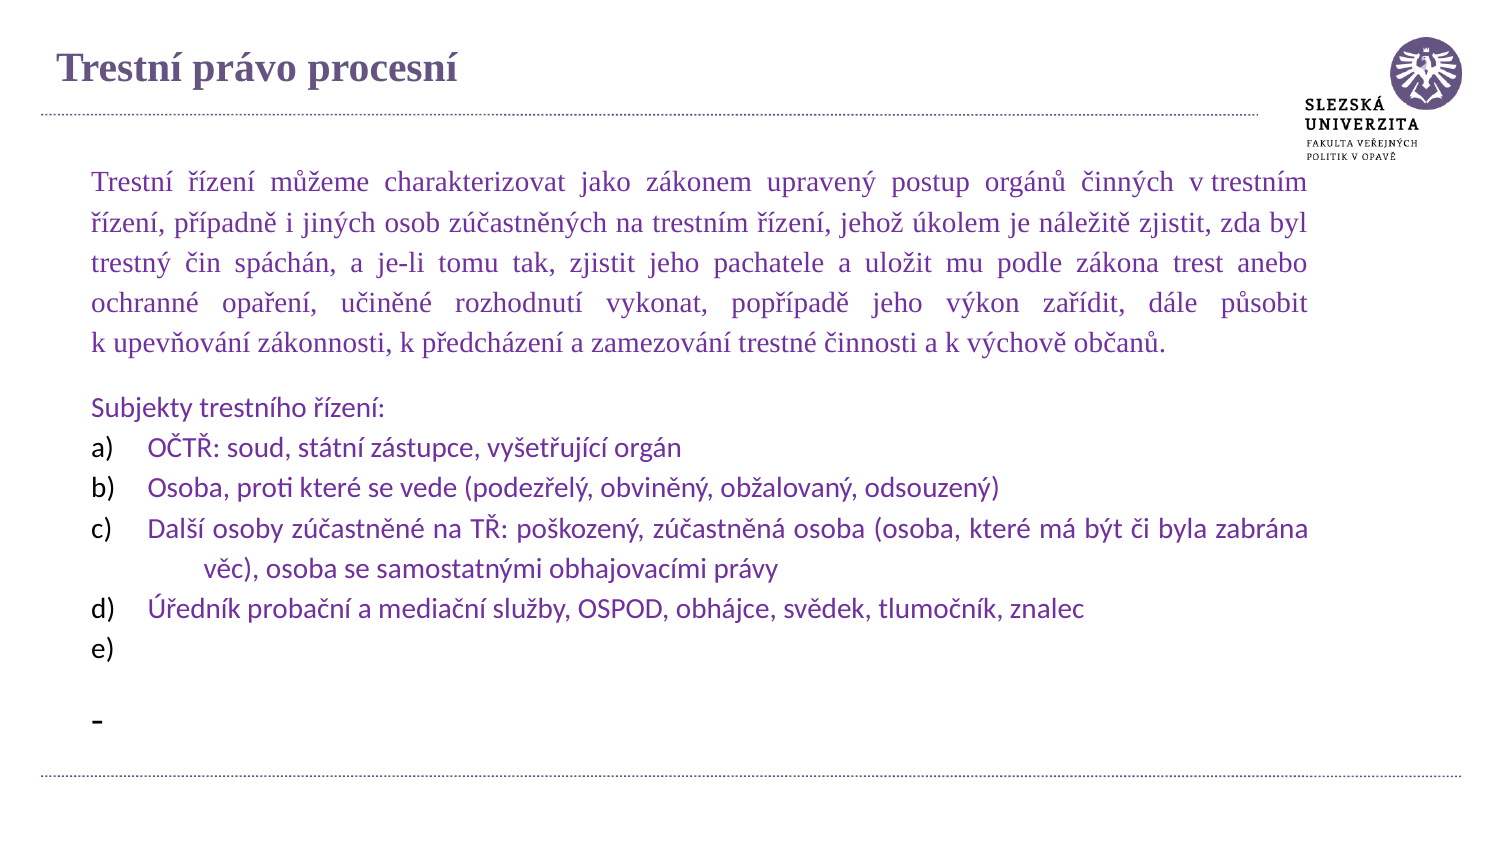

# Trestní právo procesní
Trestní řízení můžeme charakterizovat jako zákonem upravený postup orgánů činných v trestním řízení, případně i jiných osob zúčastněných na trestním řízení, jehož úkolem je náležitě zjistit, zda byl trestný čin spáchán, a je-li tomu tak, zjistit jeho pachatele a uložit mu podle zákona trest anebo ochranné opaření, učiněné rozhodnutí vykonat, popřípadě jeho výkon zařídit, dále působit k upevňování zákonnosti, k předcházení a zamezování trestné činnosti a k výchově občanů.
Subjekty trestního řízení:
OČTŘ: soud, státní zástupce, vyšetřující orgán
Osoba, proti které se vede (podezřelý, obviněný, obžalovaný, odsouzený)
Další osoby zúčastněné na TŘ: poškozený, zúčastněná osoba (osoba, které má být či byla zabrána věc), osoba se samostatnými obhajovacími právy
Úředník probační a mediační služby, OSPOD, obhájce, svědek, tlumočník, znalec